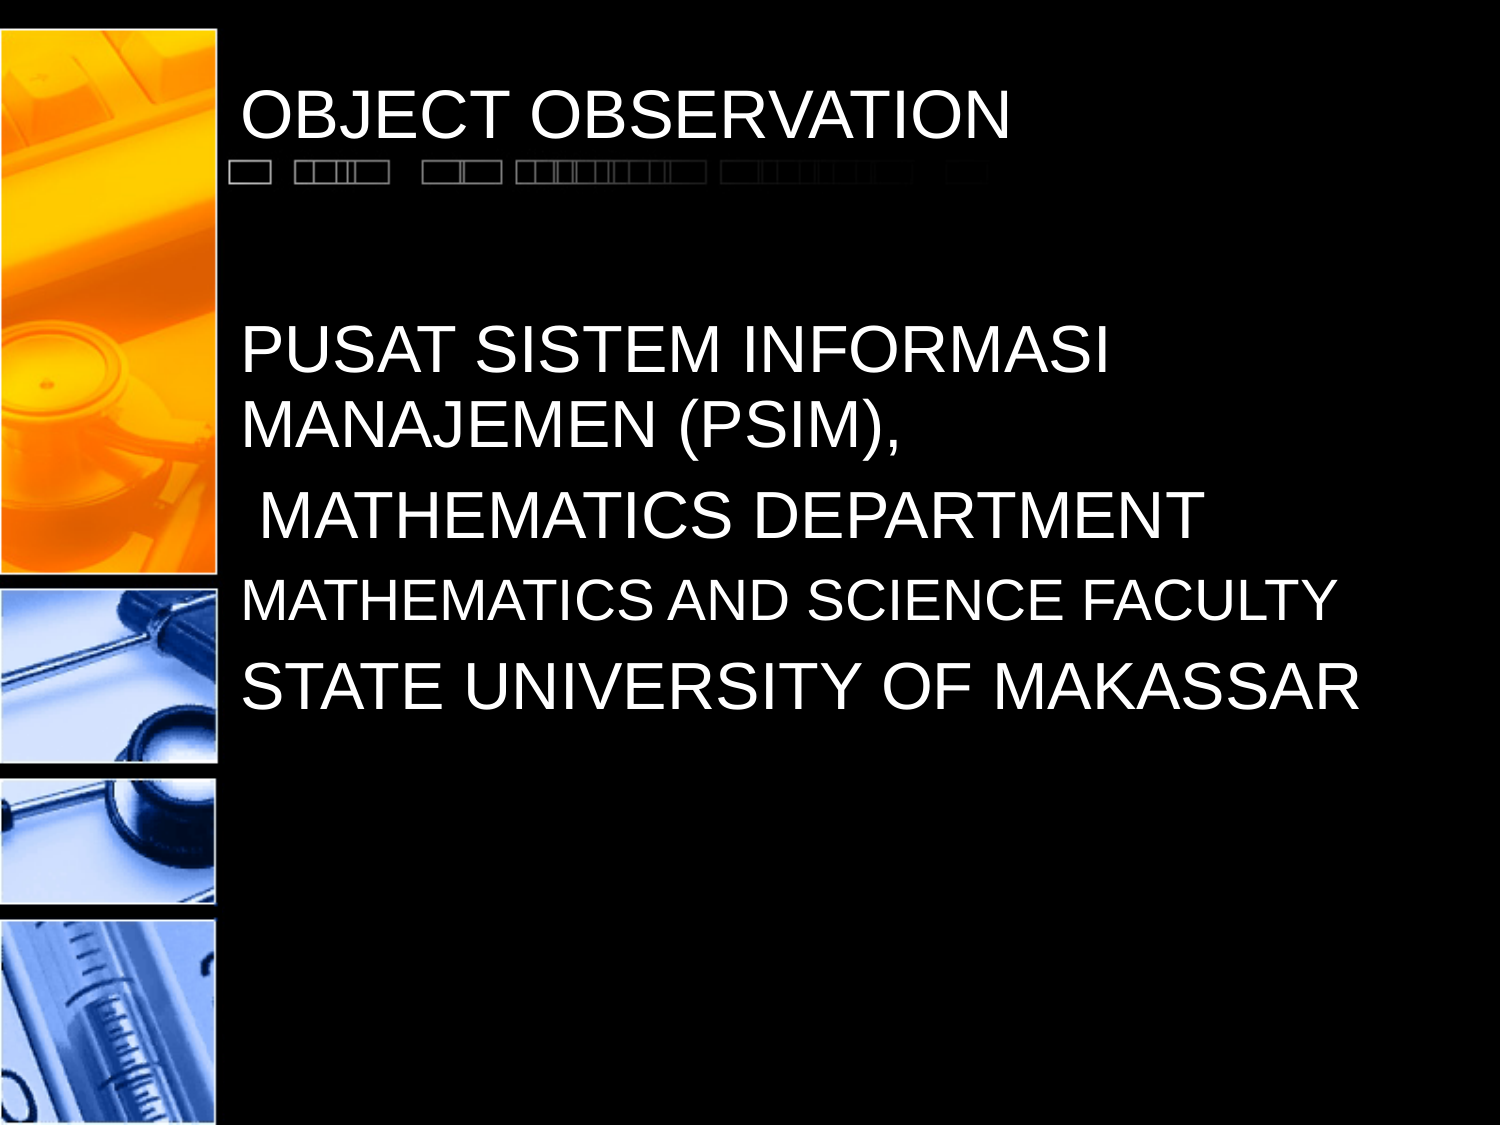

# OBJECT OBSERVATION
PUSAT SISTEM INFORMASI MANAJEMEN (PSIM),
 MATHEMATICS DEPARTMENT
MATHEMATICS AND SCIENCE FACULTY
STATE UNIVERSITY OF MAKASSAR